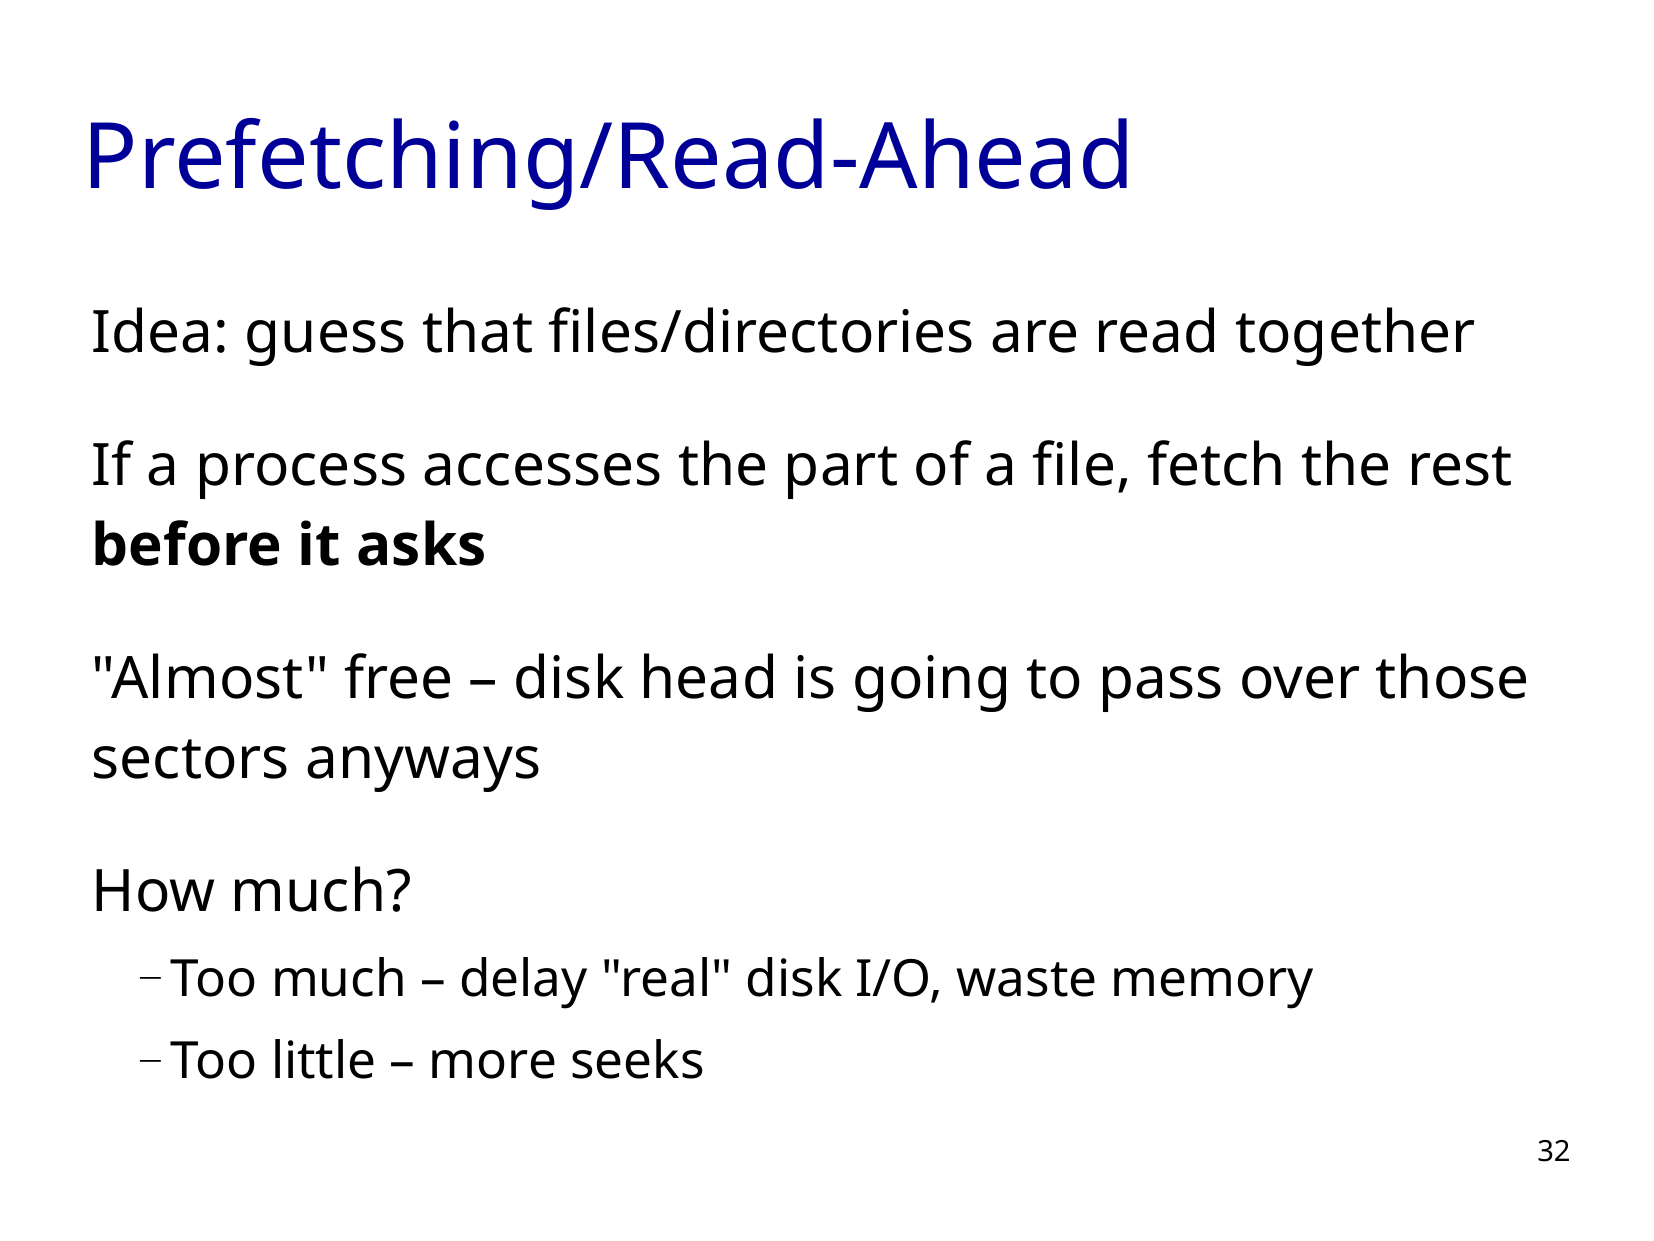

# Prefetching/Read-Ahead
Idea: guess that files/directories are read together
If a process accesses the part of a file, fetch the rest before it asks
"Almost" free – disk head is going to pass over those sectors anyways
How much?
Too much – delay "real" disk I/O, waste memory
Too little – more seeks
32